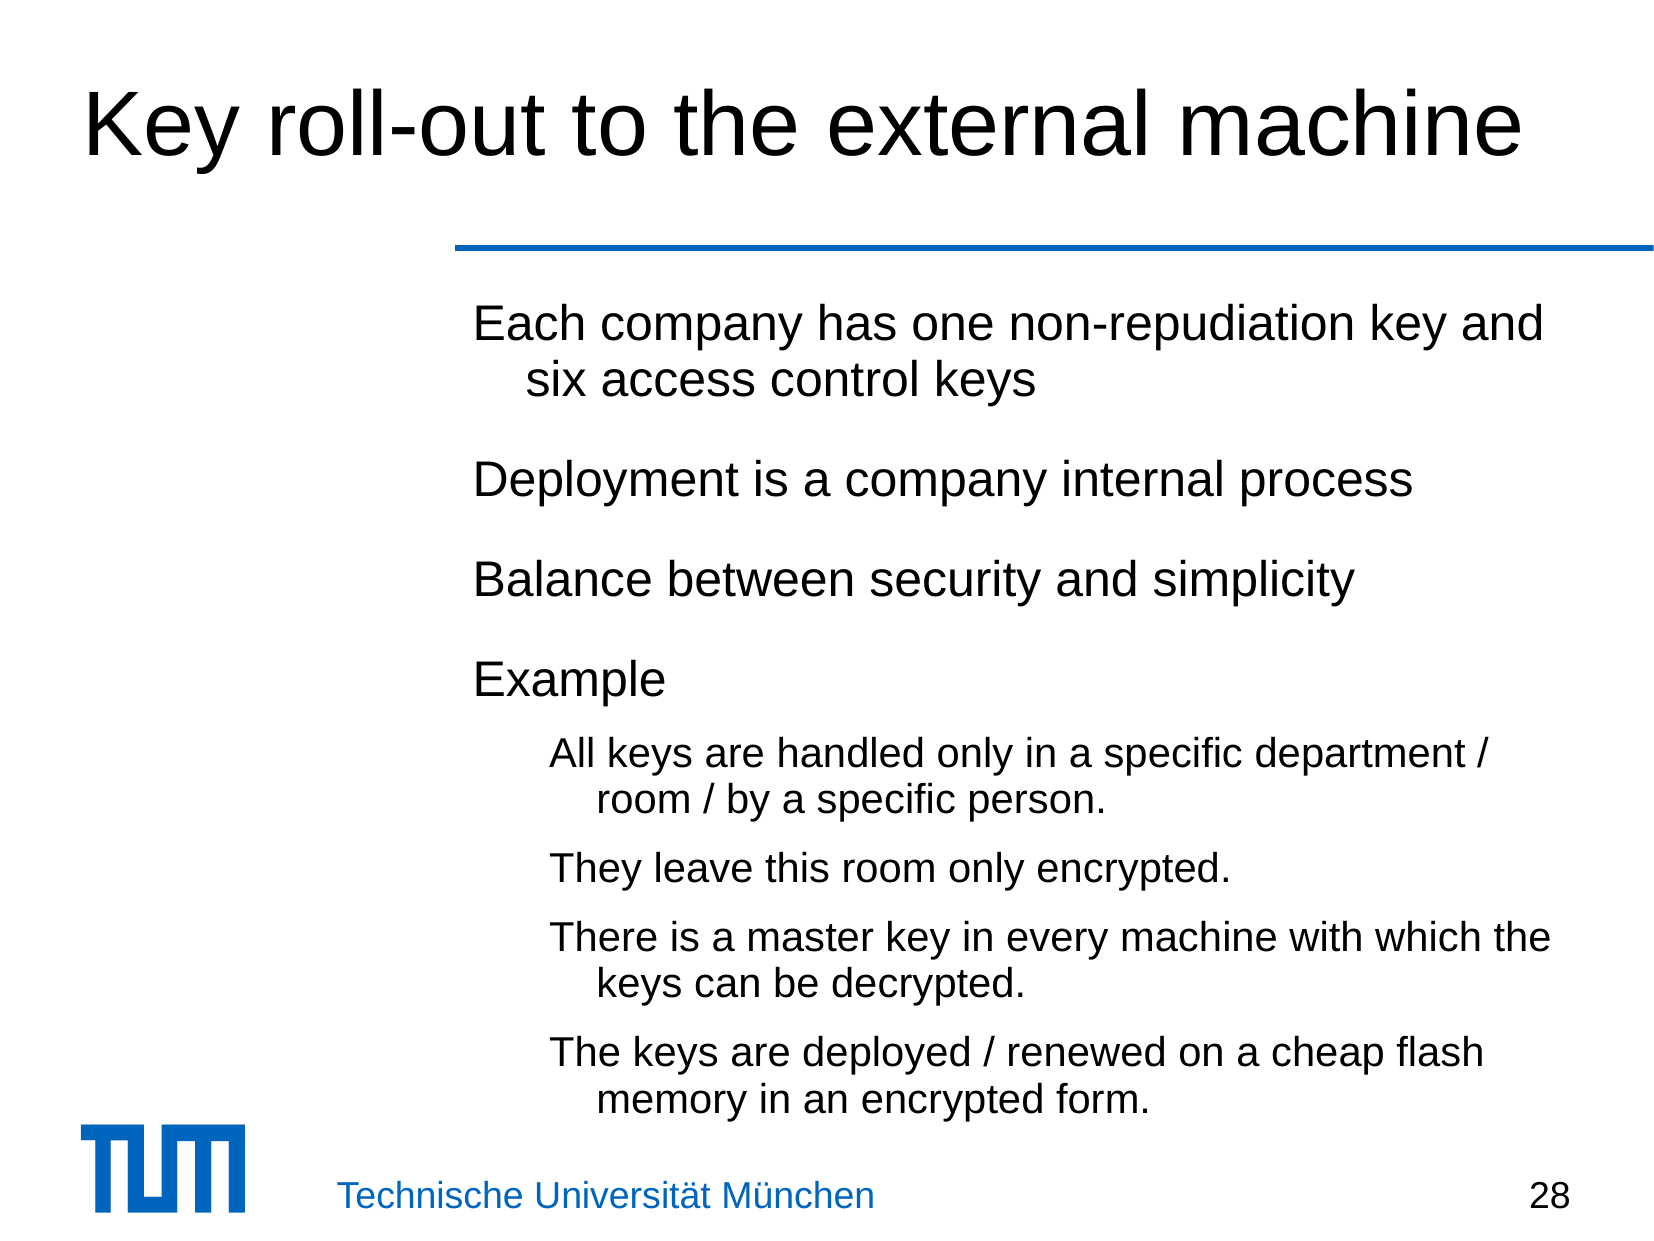

# Key roll-out to the external machine
Each company has one non-repudiation key and six access control keys
Deployment is a company internal process
Balance between security and simplicity
Example
All keys are handled only in a specific department / room / by a specific person.
They leave this room only encrypted.
There is a master key in every machine with which the keys can be decrypted.
The keys are deployed / renewed on a cheap flash memory in an encrypted form.
28